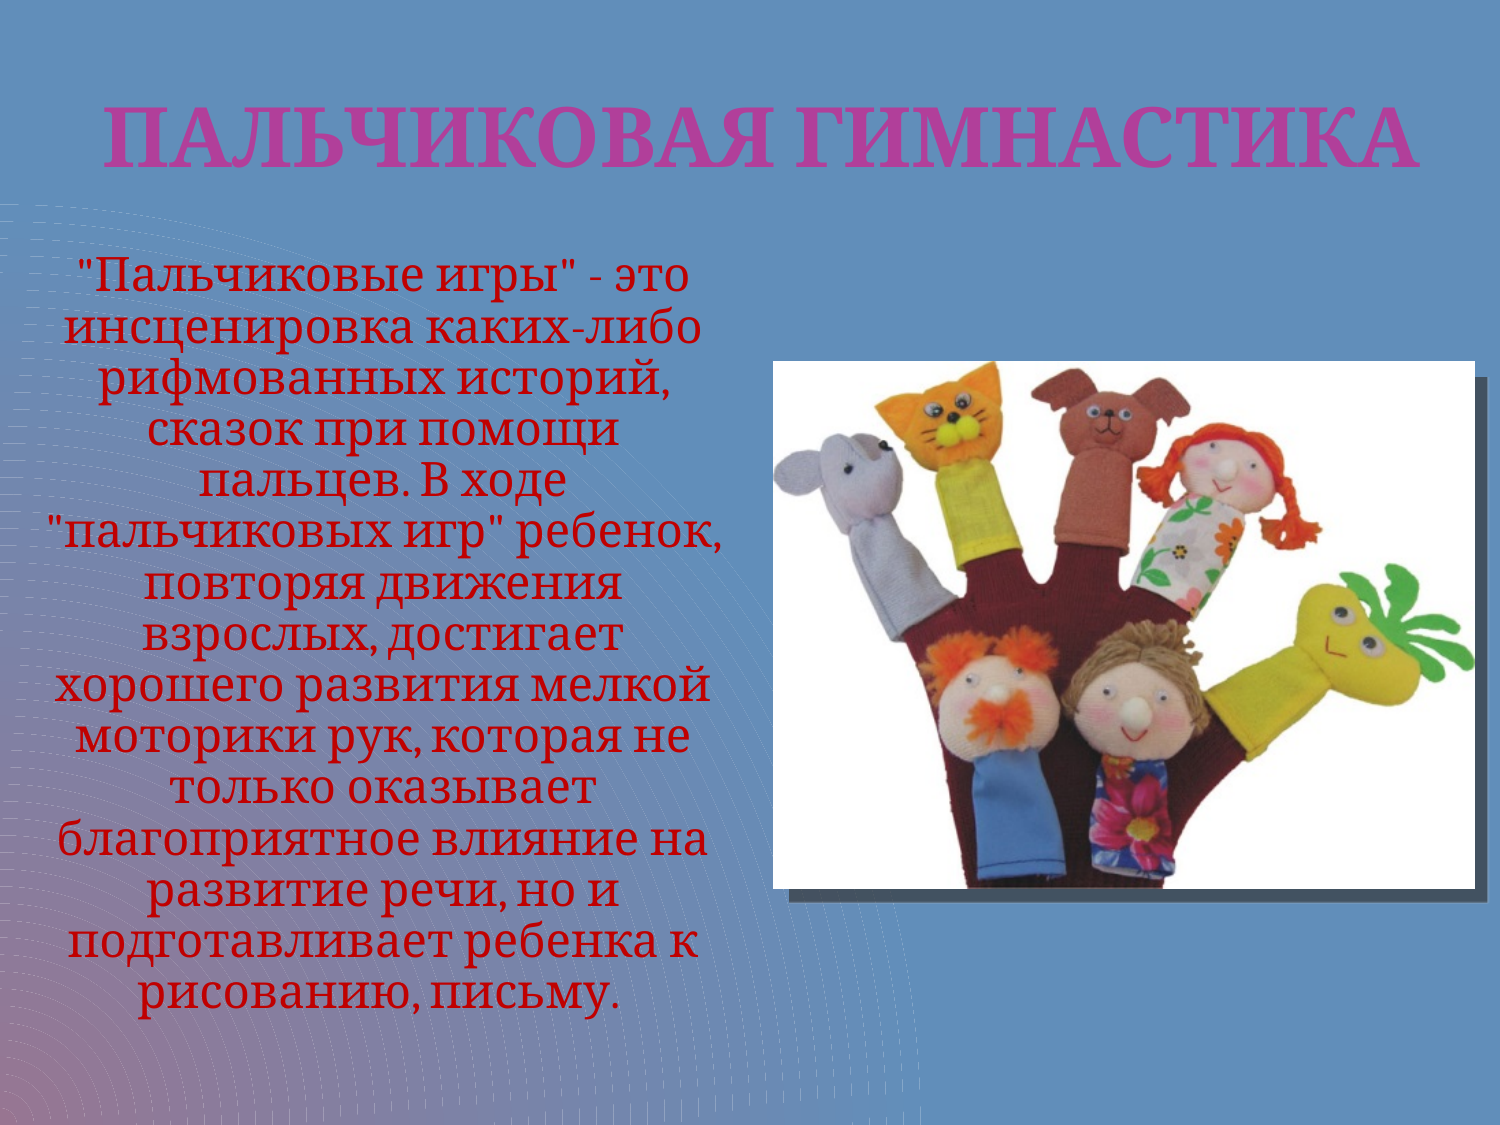

# Пальчиковая гимнастика
"Пальчиковые игры" - это инсценировка каких-либо рифмованных историй, сказок при помощи пальцев. В ходе "пальчиковых игр" ребенок, повторяя движения взрослых, достигает хорошего развития мелкой моторики рук, которая не только оказывает благоприятное влияние на развитие речи, но и подготавливает ребенка к рисованию, письму.